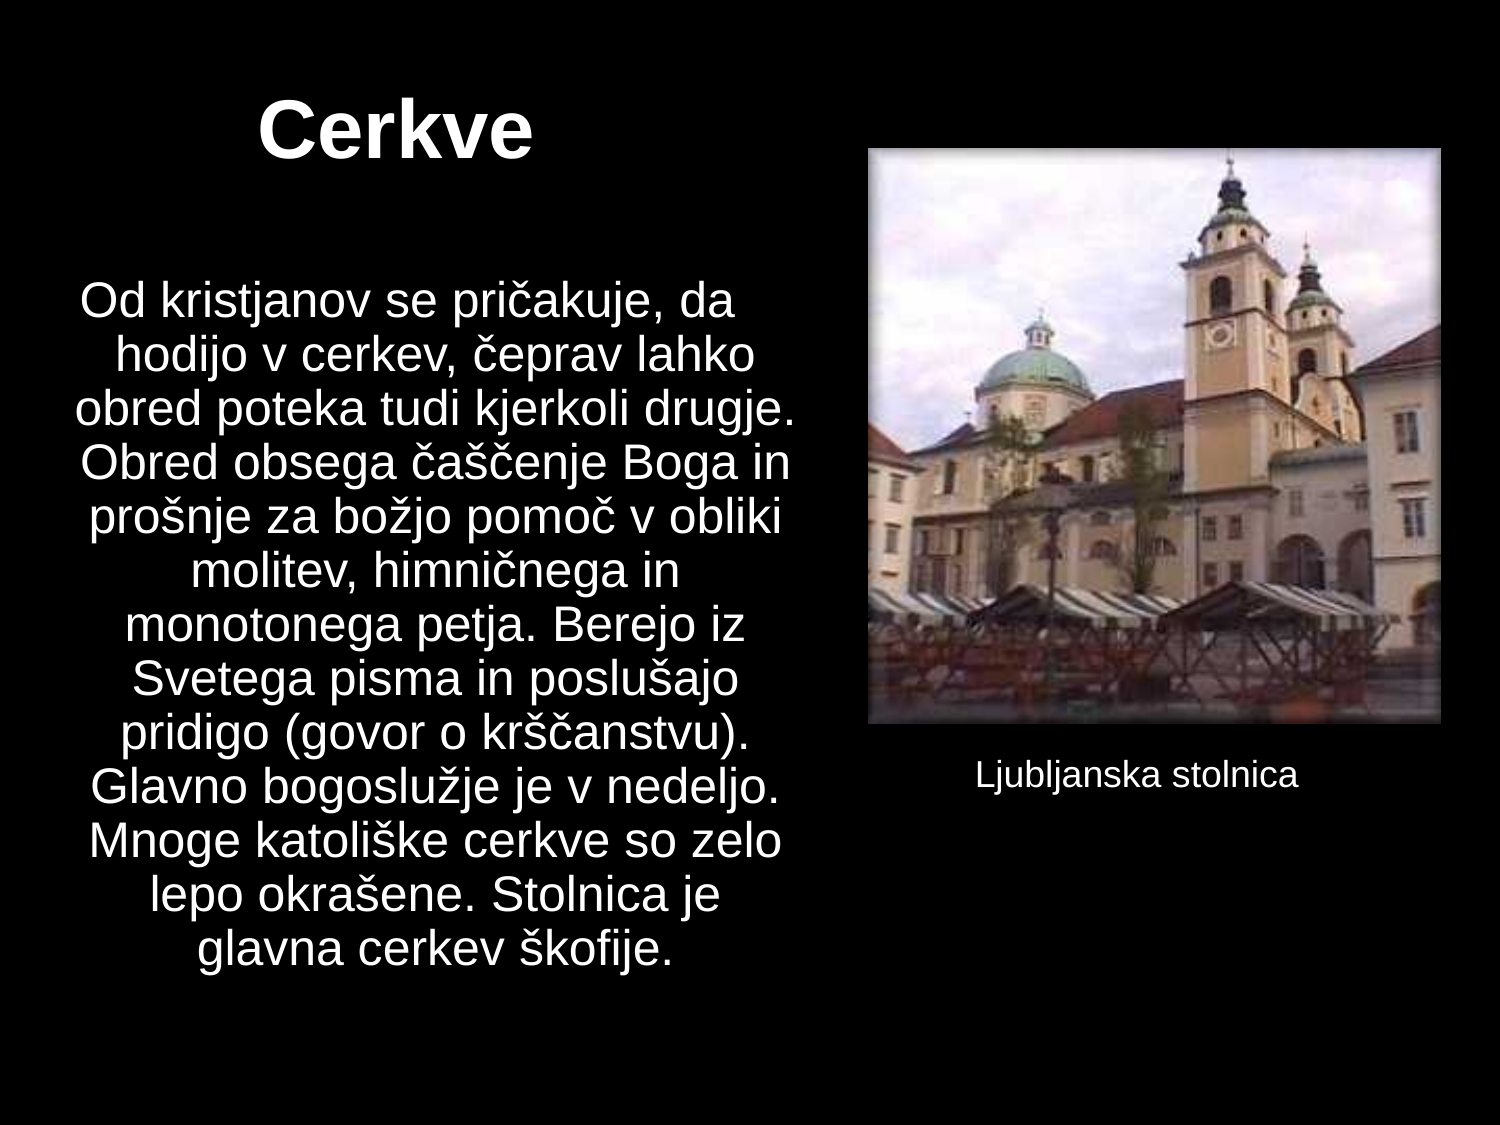

# Cerkve
Od kristjanov se pričakuje, da hodijo v cerkev, čeprav lahko obred poteka tudi kjerkoli drugje. Obred obsega čaščenje Boga in prošnje za božjo pomoč v obliki molitev, himničnega in monotonega petja. Berejo iz Svetega pisma in poslušajo pridigo (govor o krščanstvu). Glavno bogoslužje je v nedeljo. Mnoge katoliške cerkve so zelo lepo okrašene. Stolnica je glavna cerkev škofije.
Ljubljanska stolnica